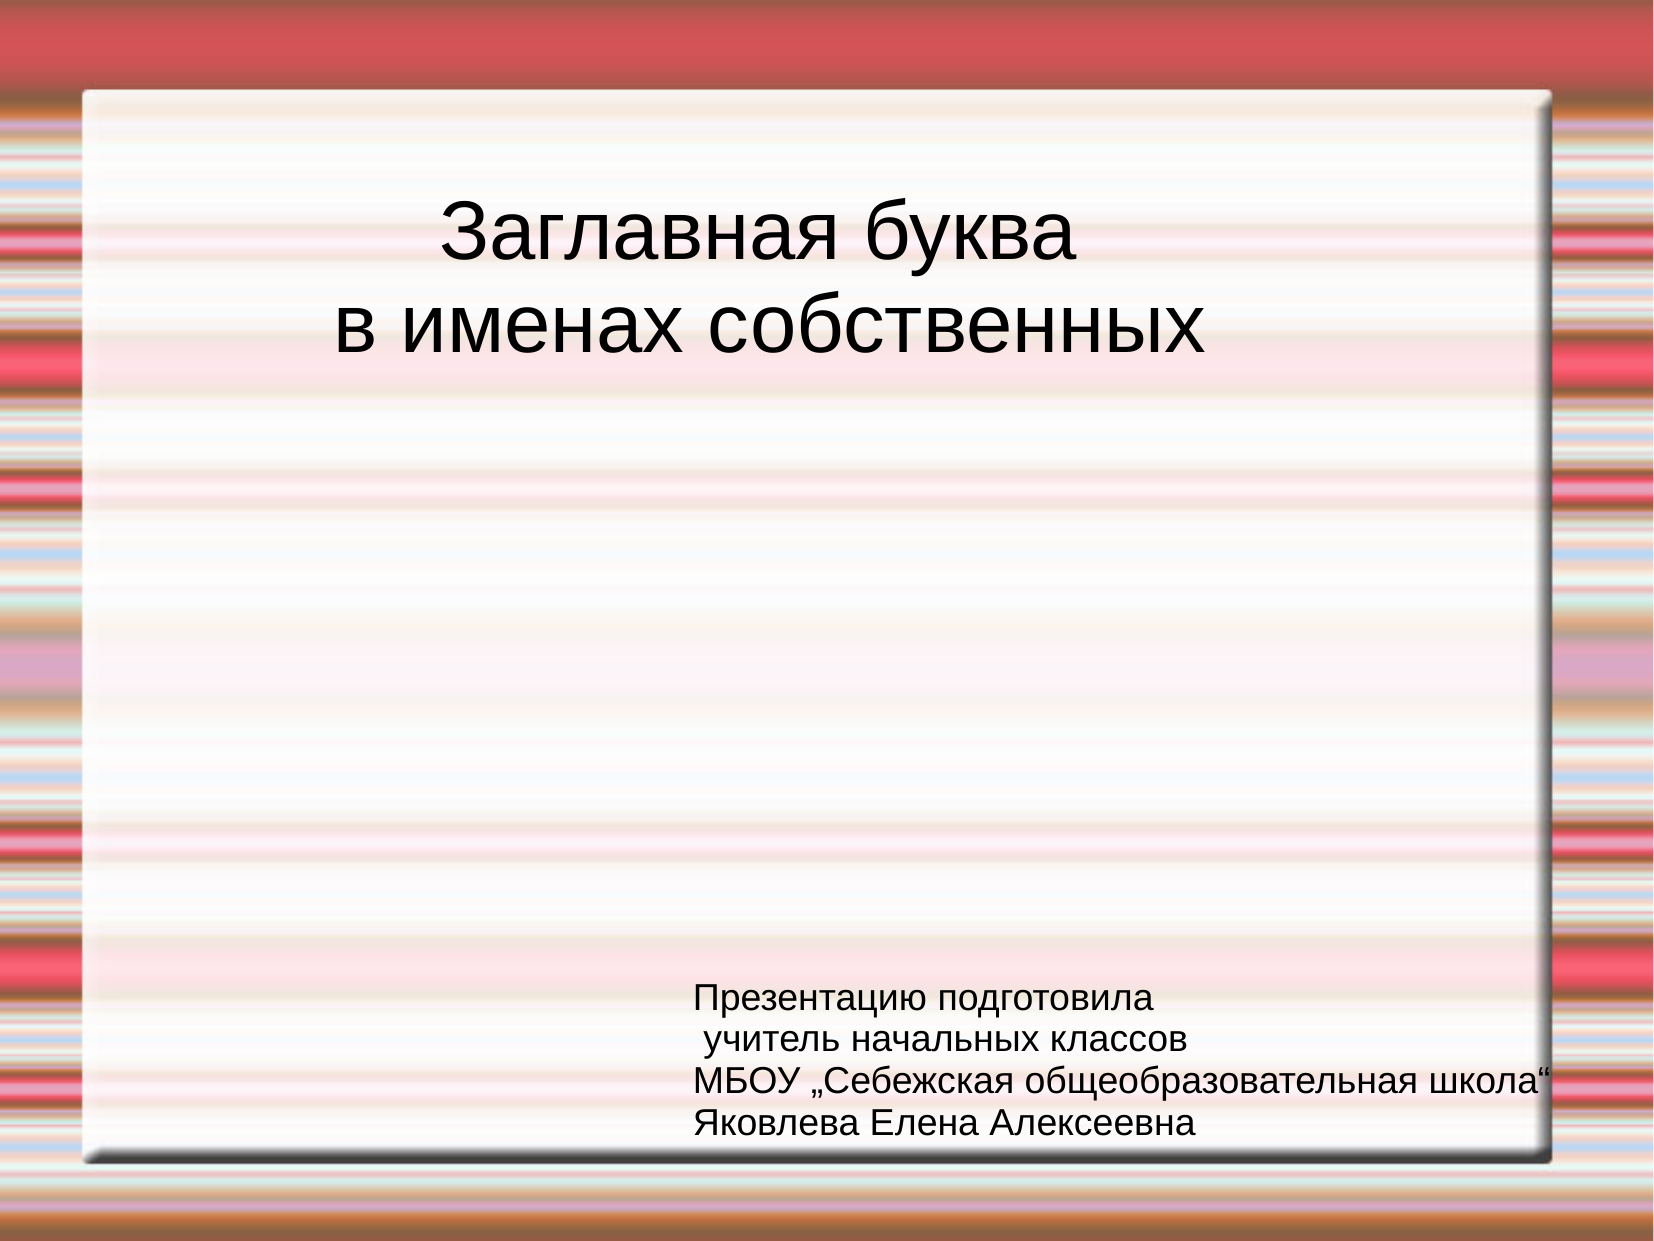

Заглавная буква
 в именах собственных
Презентацию подготовила
 учитель начальных классов
МБОУ „Себежская общеобразовательная школа“
Яковлева Елена Алексеевна